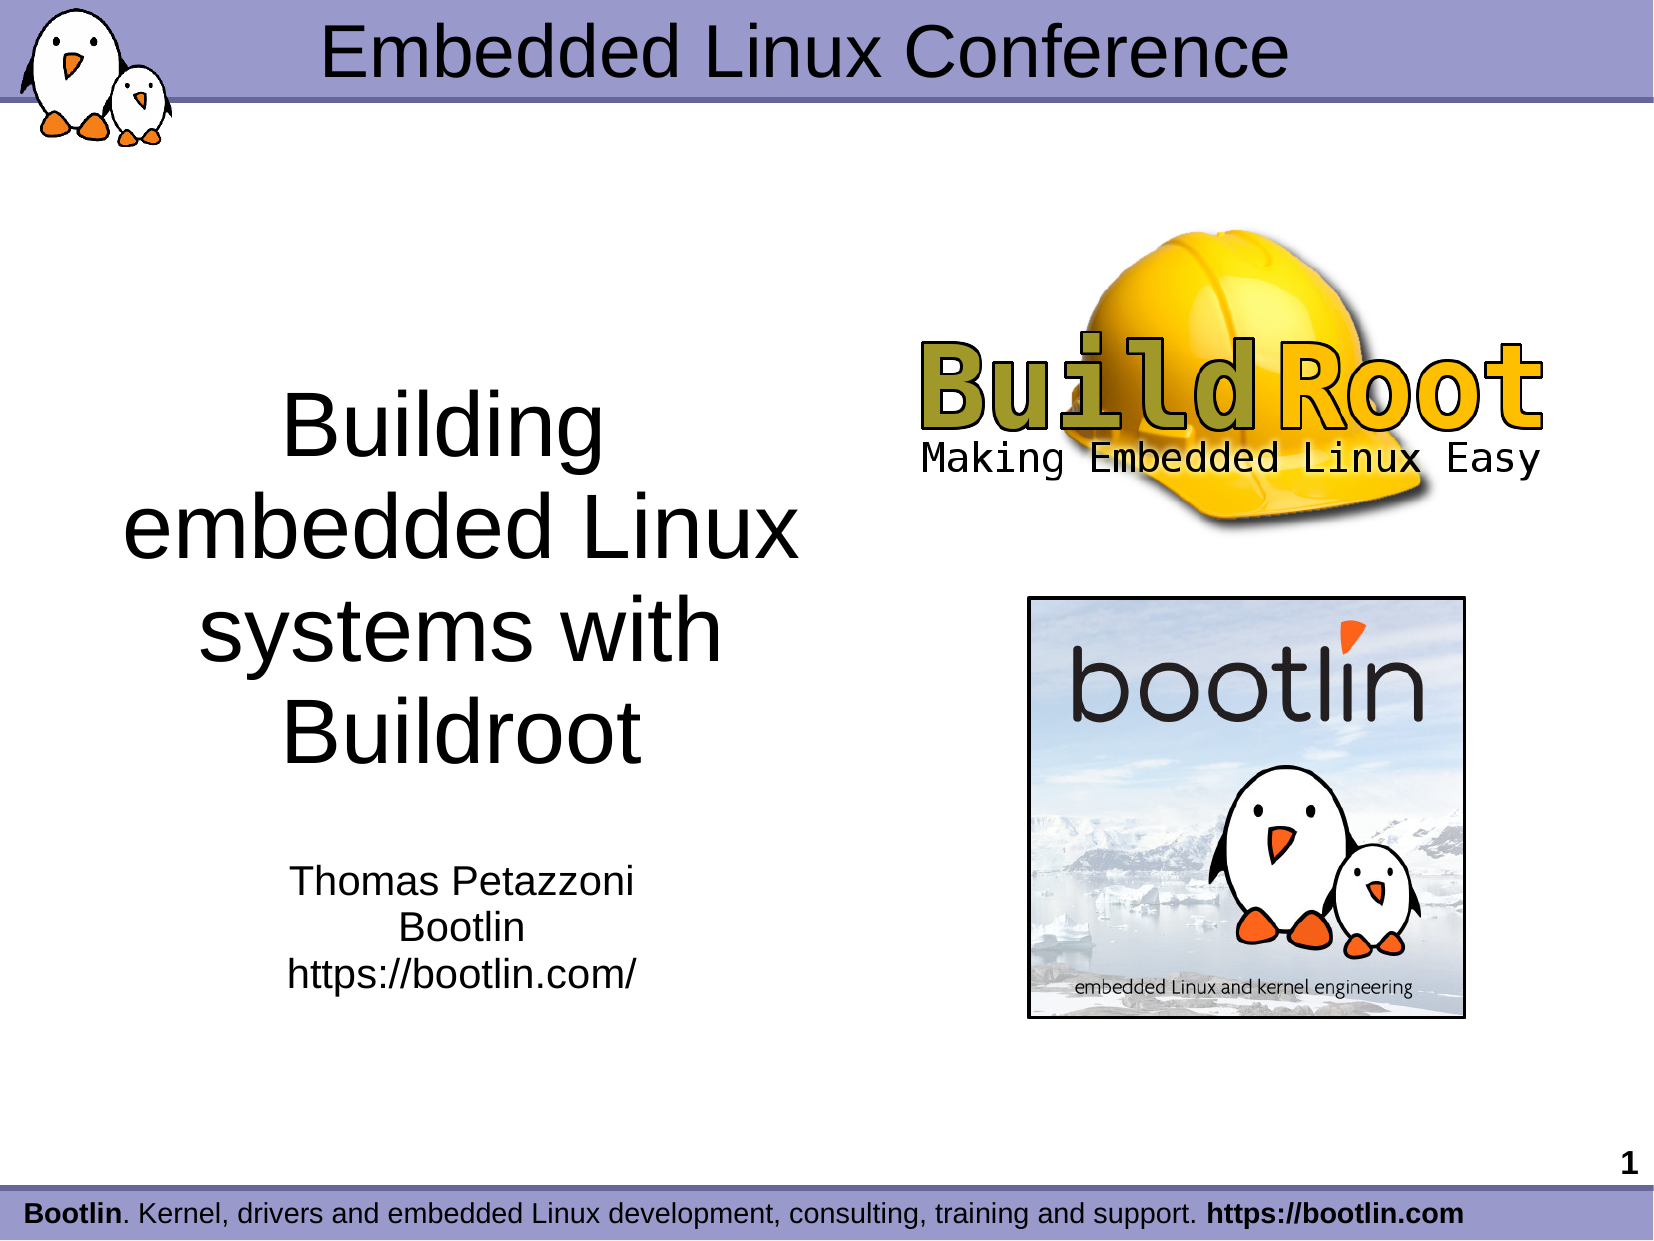

# Embedded Linux Conference
Building embedded Linux systems with Buildroot
Thomas Petazzoni
Bootlin
https://bootlin.com/